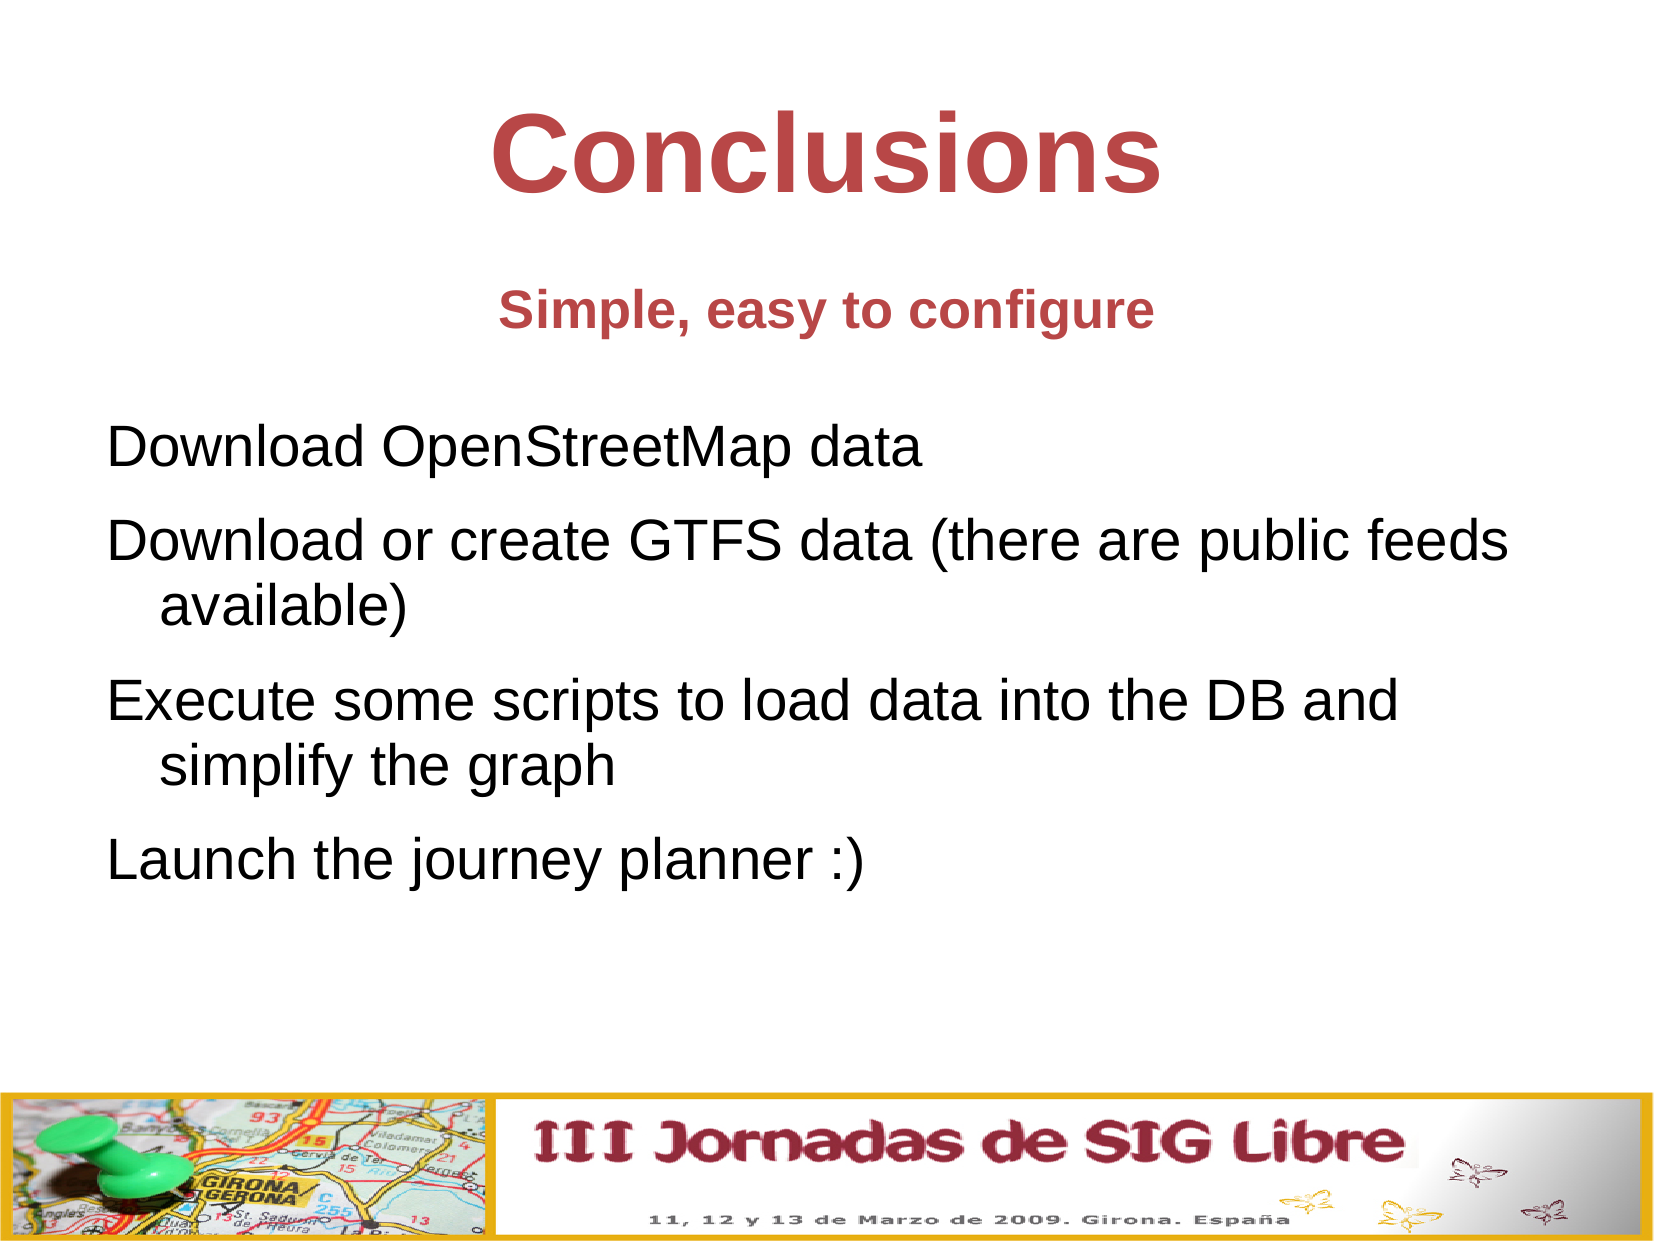

# Conclusions
Simple, easy to configure
Download OpenStreetMap data
Download or create GTFS data (there are public feeds available)
Execute some scripts to load data into the DB and simplify the graph
Launch the journey planner :)